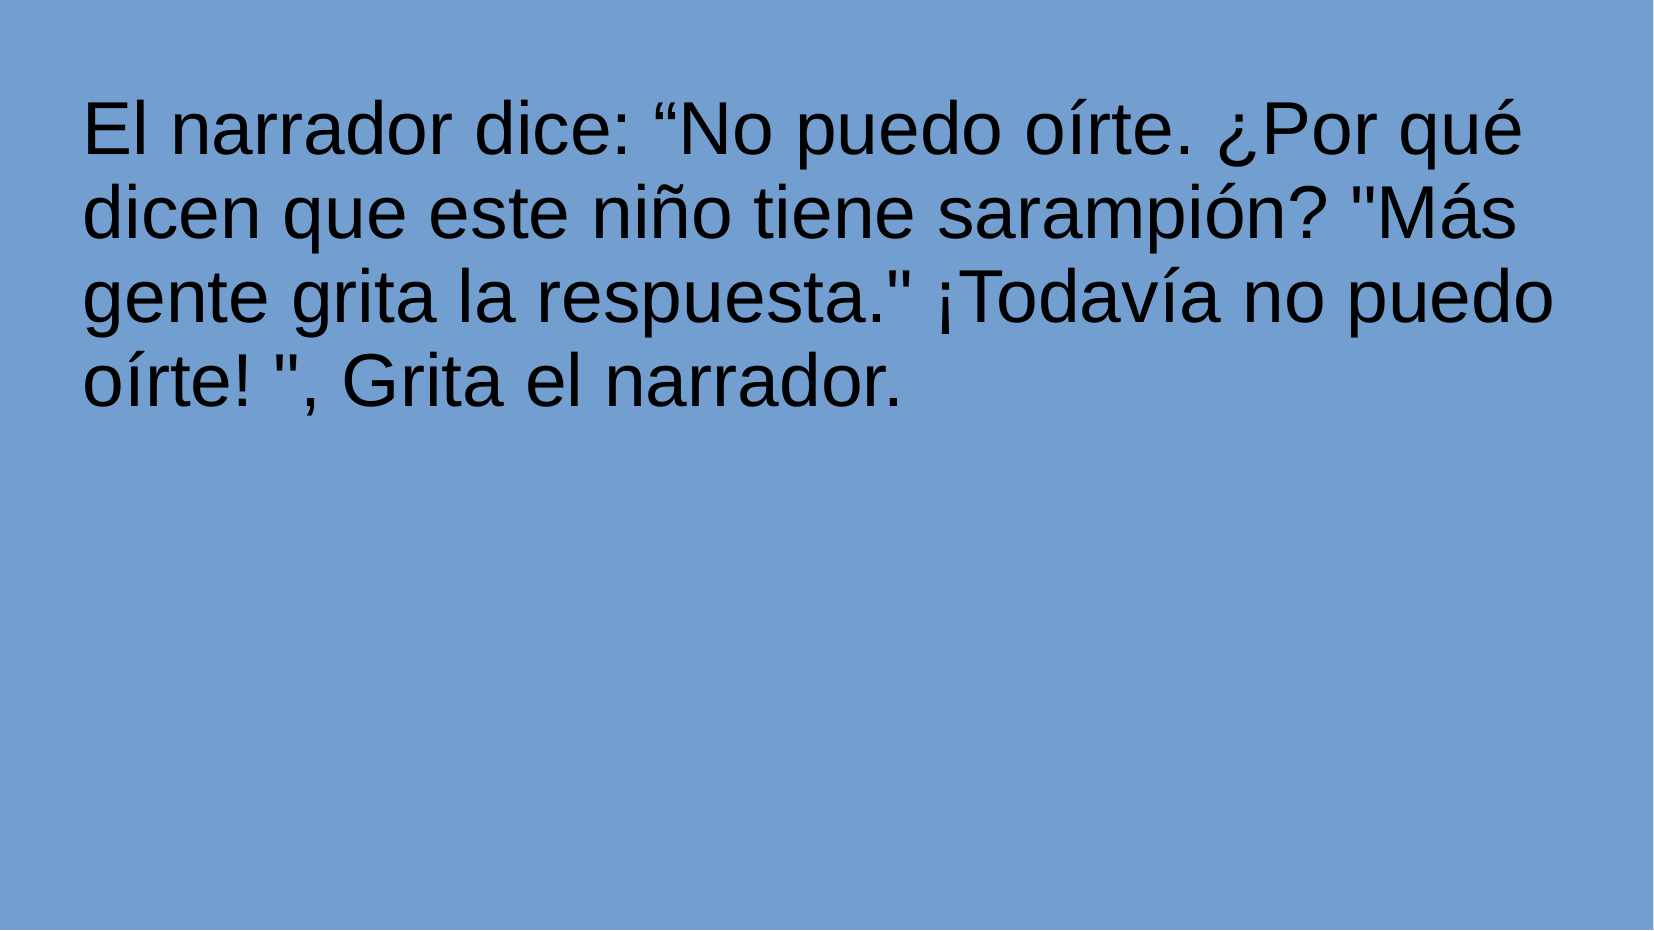

# El narrador dice: “No puedo oírte. ¿Por qué dicen que este niño tiene sarampión? "Más gente grita la respuesta." ¡Todavía no puedo oírte! ", Grita el narrador.